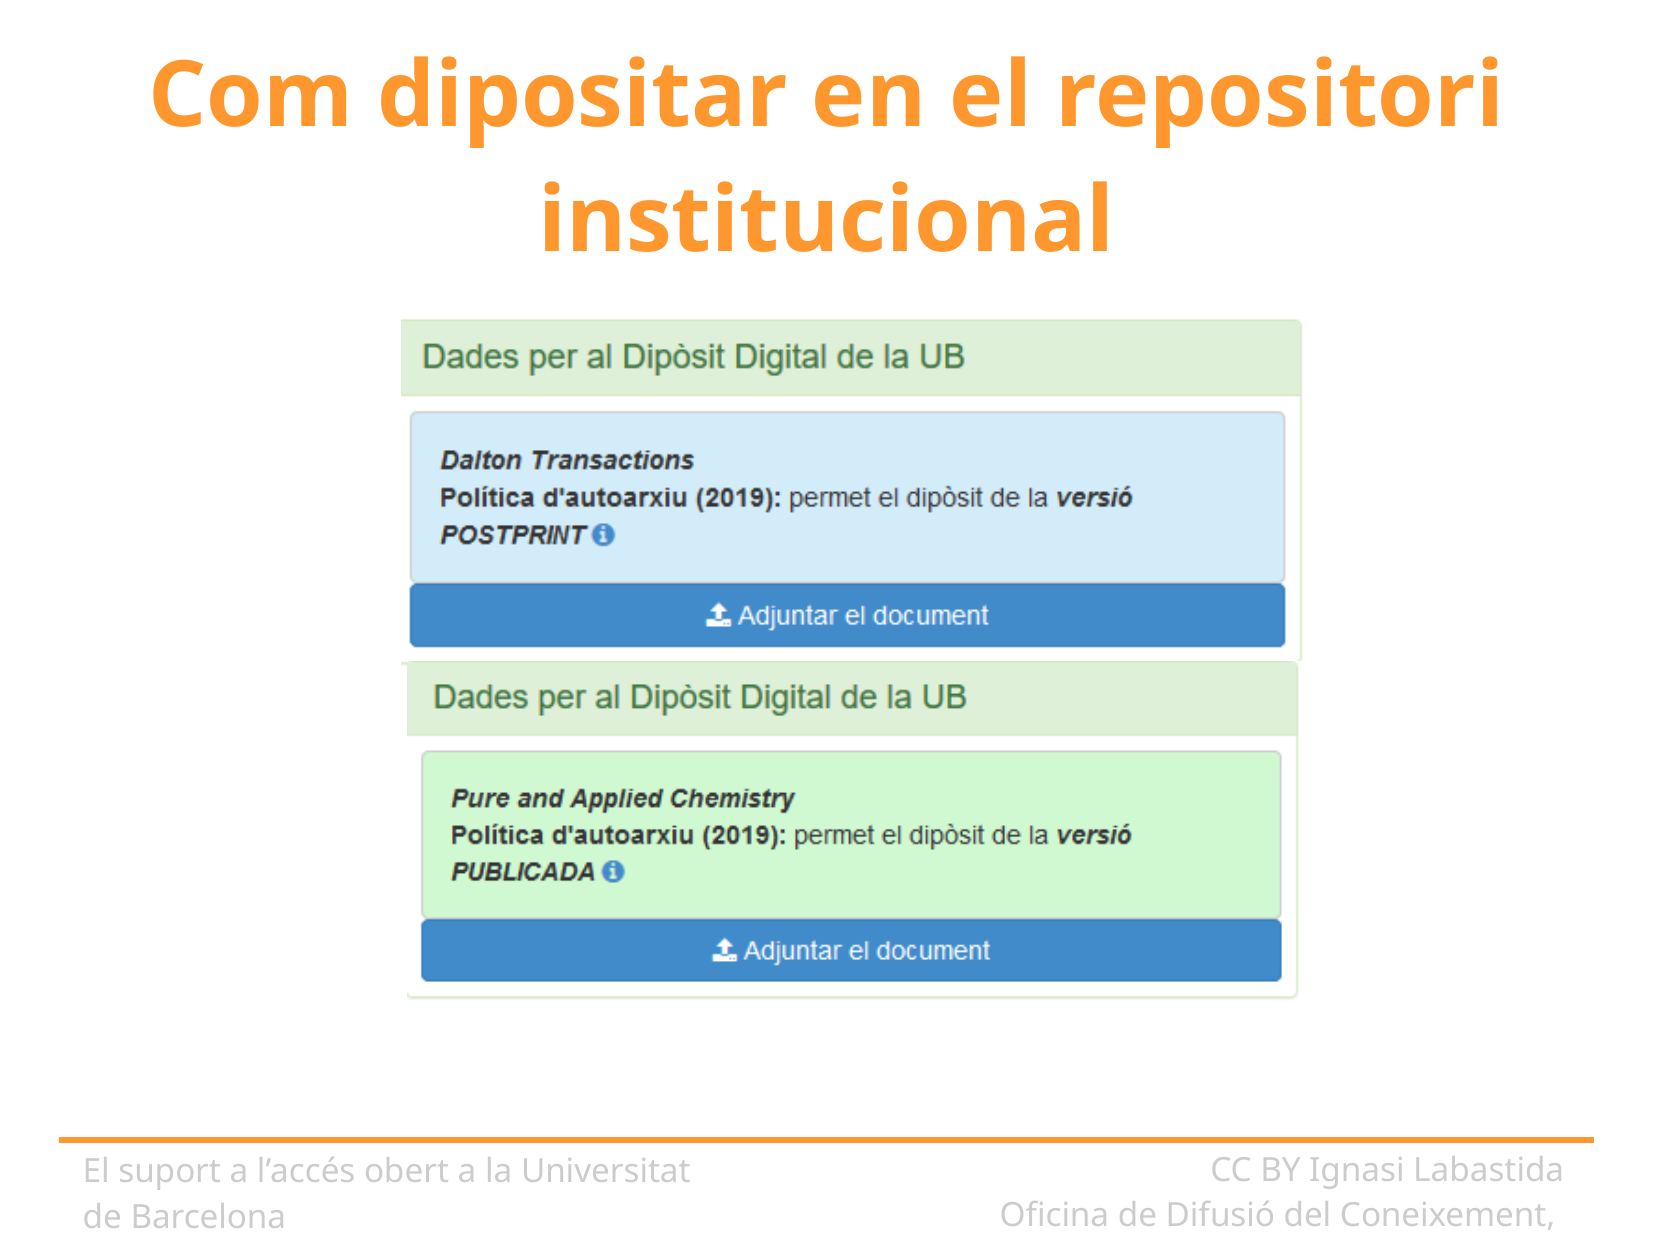

# Com dipositar en el repositori institucional